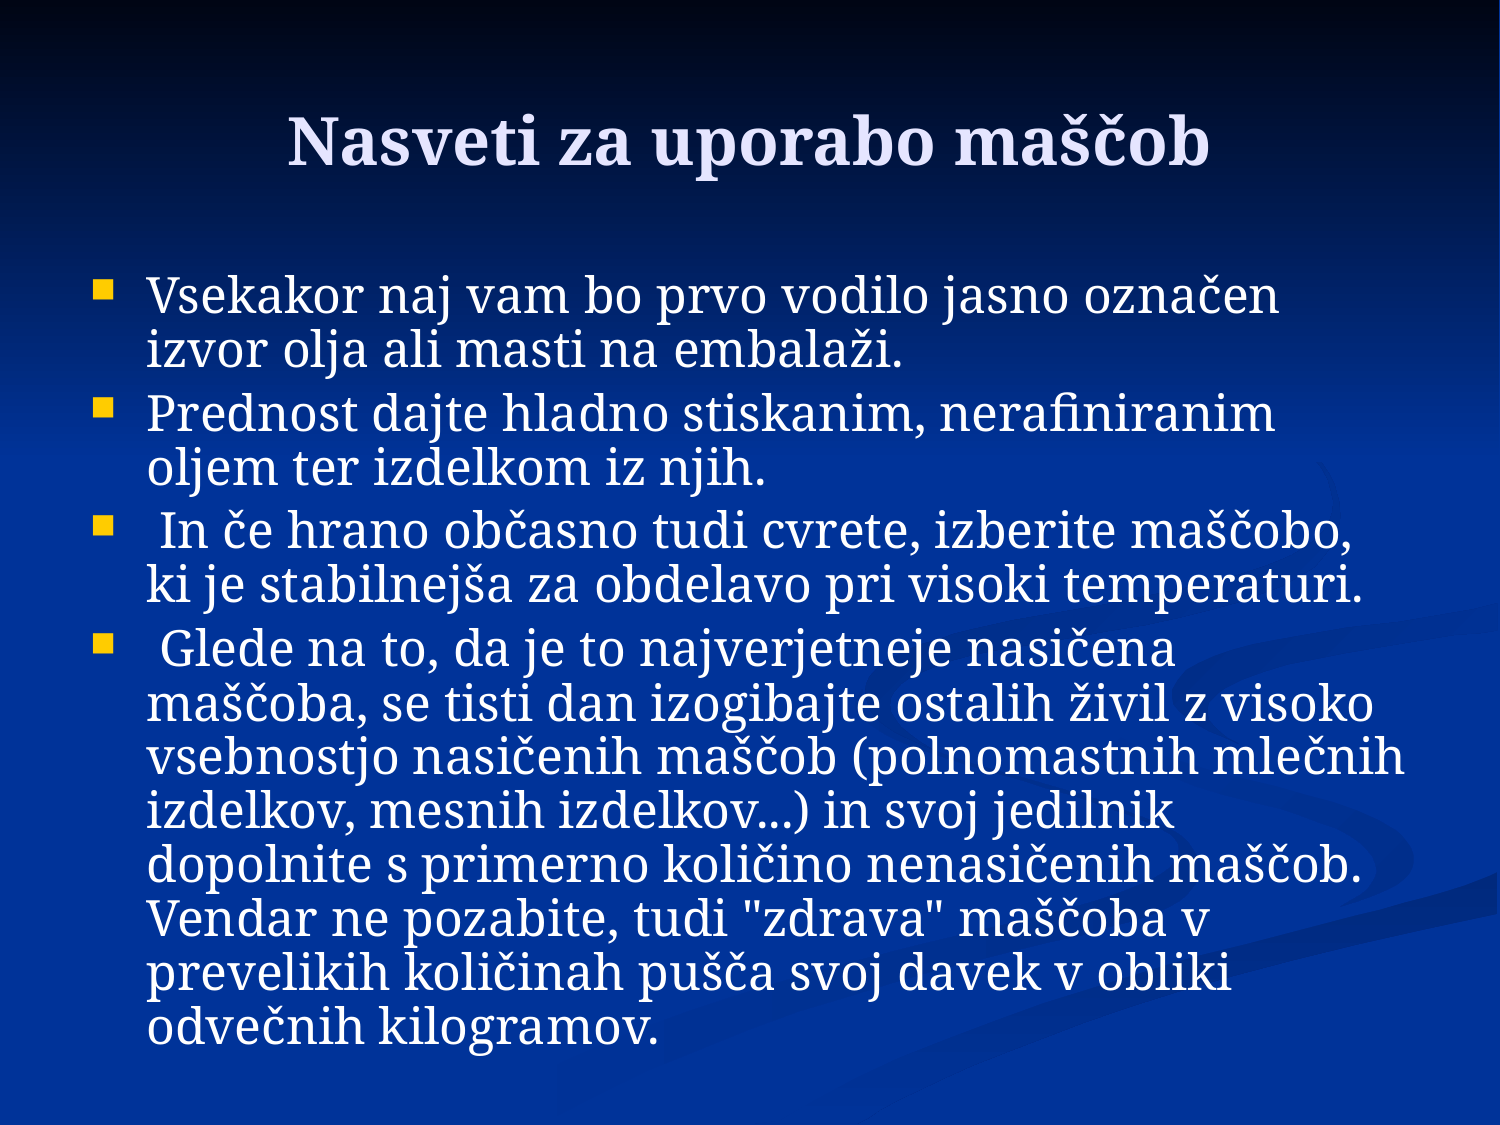

# Nasveti za uporabo maščob
Vsekakor naj vam bo prvo vodilo jasno označen izvor olja ali masti na embalaži.
Prednost dajte hladno stiskanim, nerafiniranim oljem ter izdelkom iz njih.
 In če hrano občasno tudi cvrete, izberite maščobo, ki je stabilnejša za obdelavo pri visoki temperaturi.
 Glede na to, da je to najverjetneje nasičena maščoba, se tisti dan izogibajte ostalih živil z visoko vsebnostjo nasičenih maščob (polnomastnih mlečnih izdelkov, mesnih izdelkov...) in svoj jedilnik dopolnite s primerno količino nenasičenih maščob. Vendar ne pozabite, tudi "zdrava" maščoba v prevelikih količinah pušča svoj davek v obliki odvečnih kilogramov.